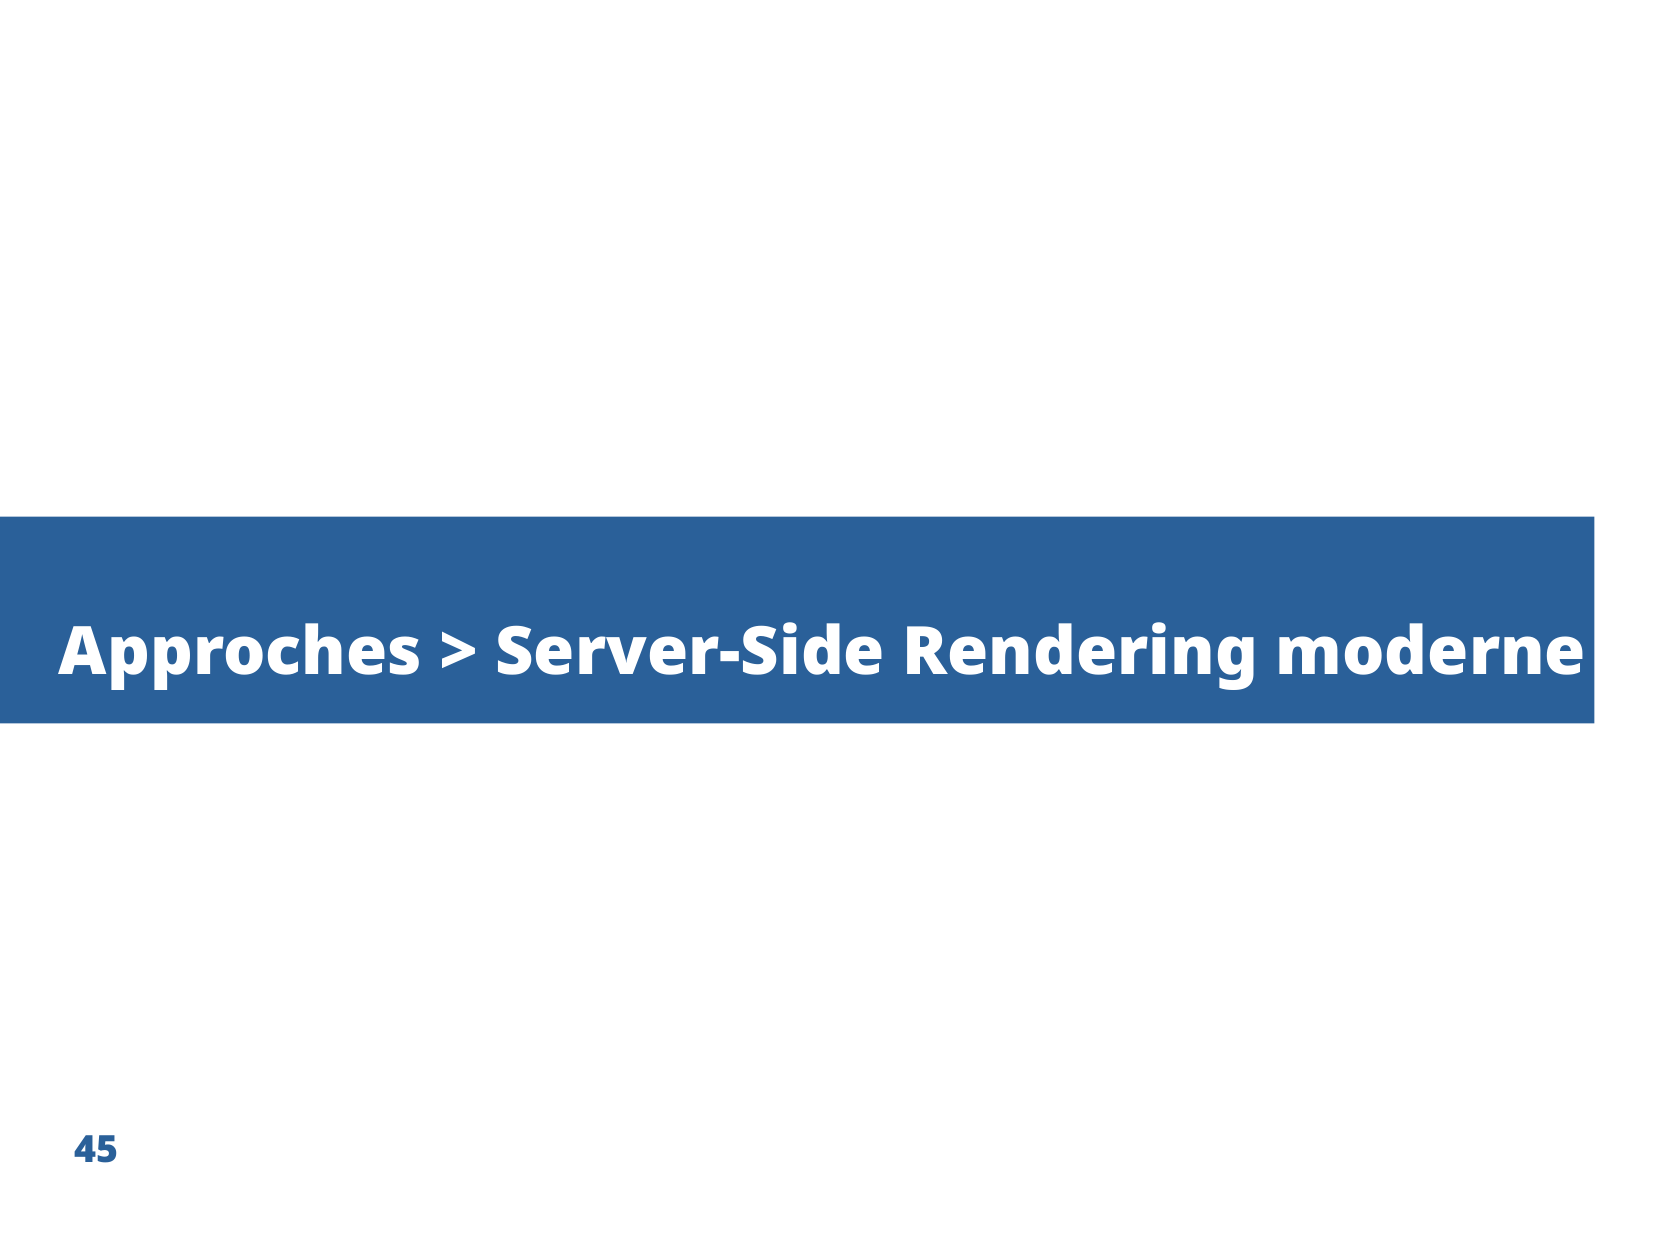

# Approches > Server-Side Rendering moderne
45